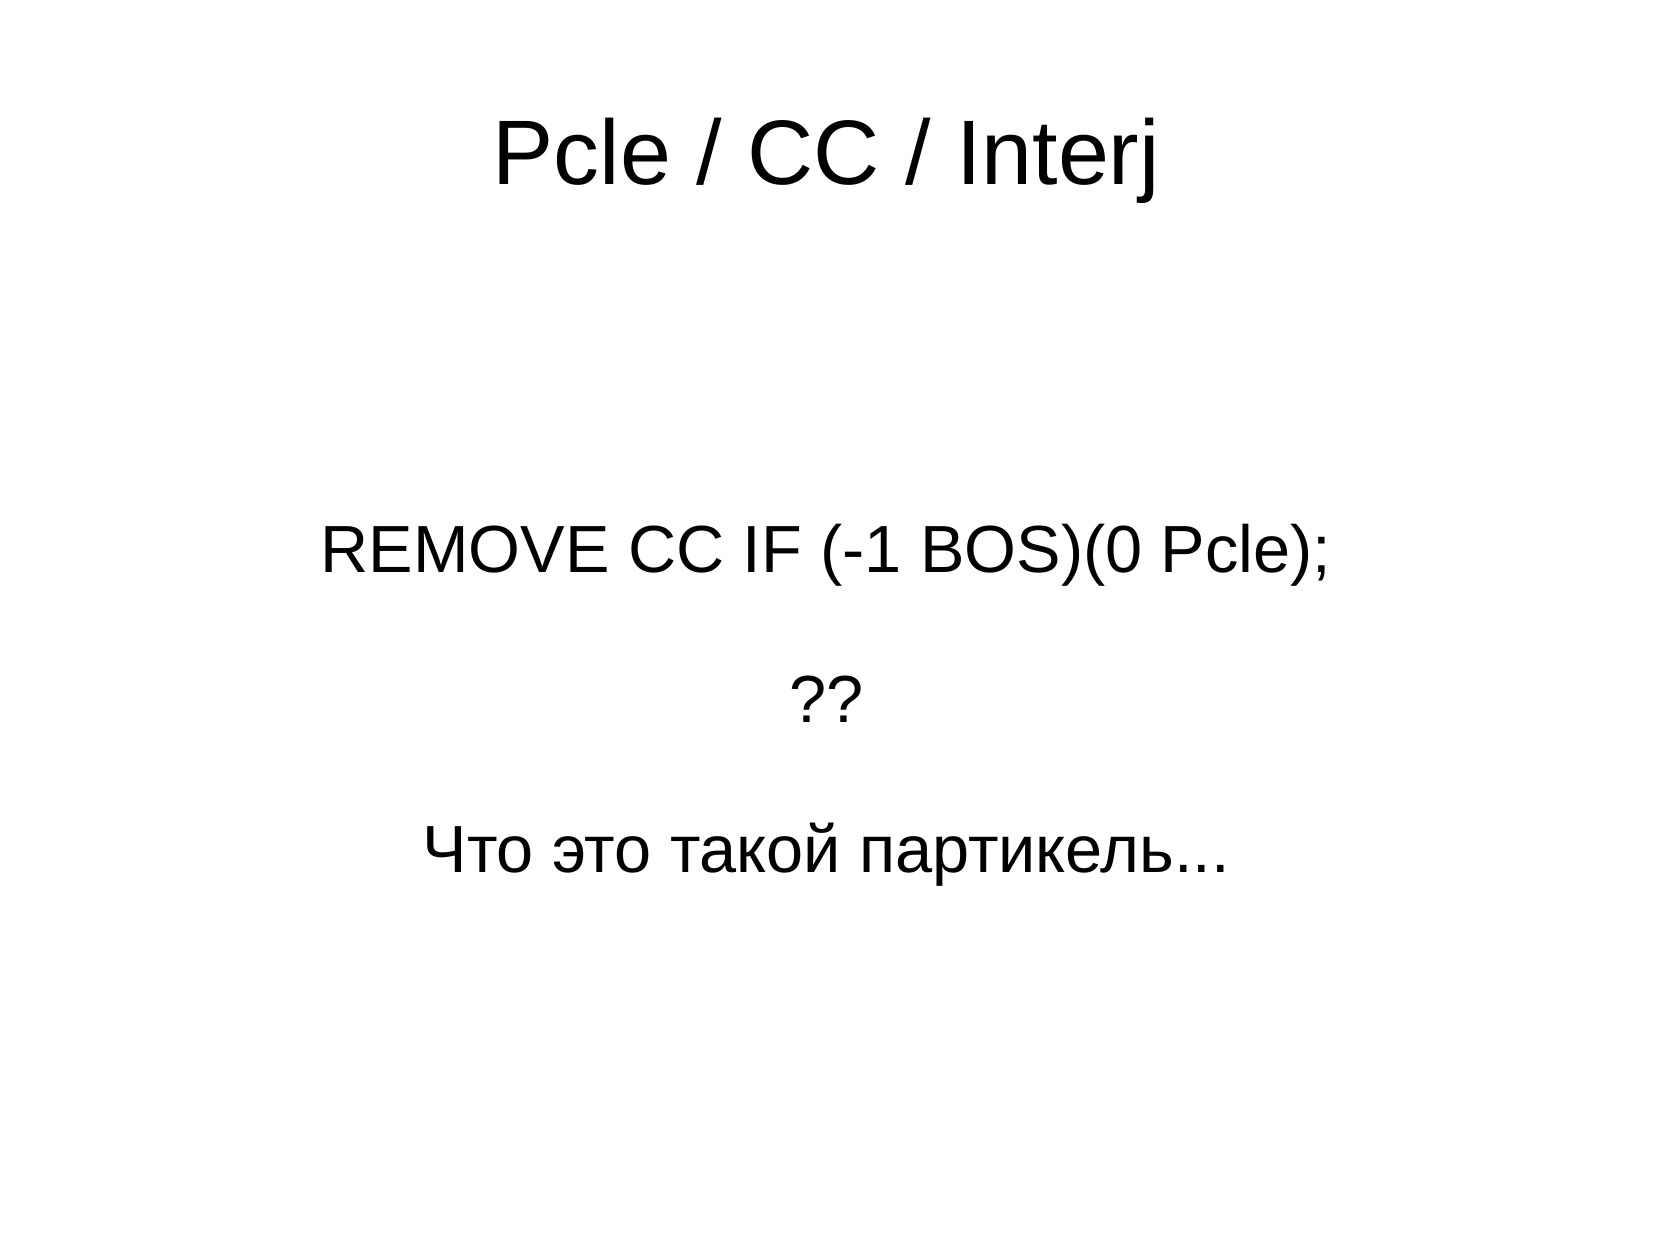

# Pcle / CC / Interj
REMOVE CC IF (-1 BOS)(0 Pcle);
??
Что это такой партикель...